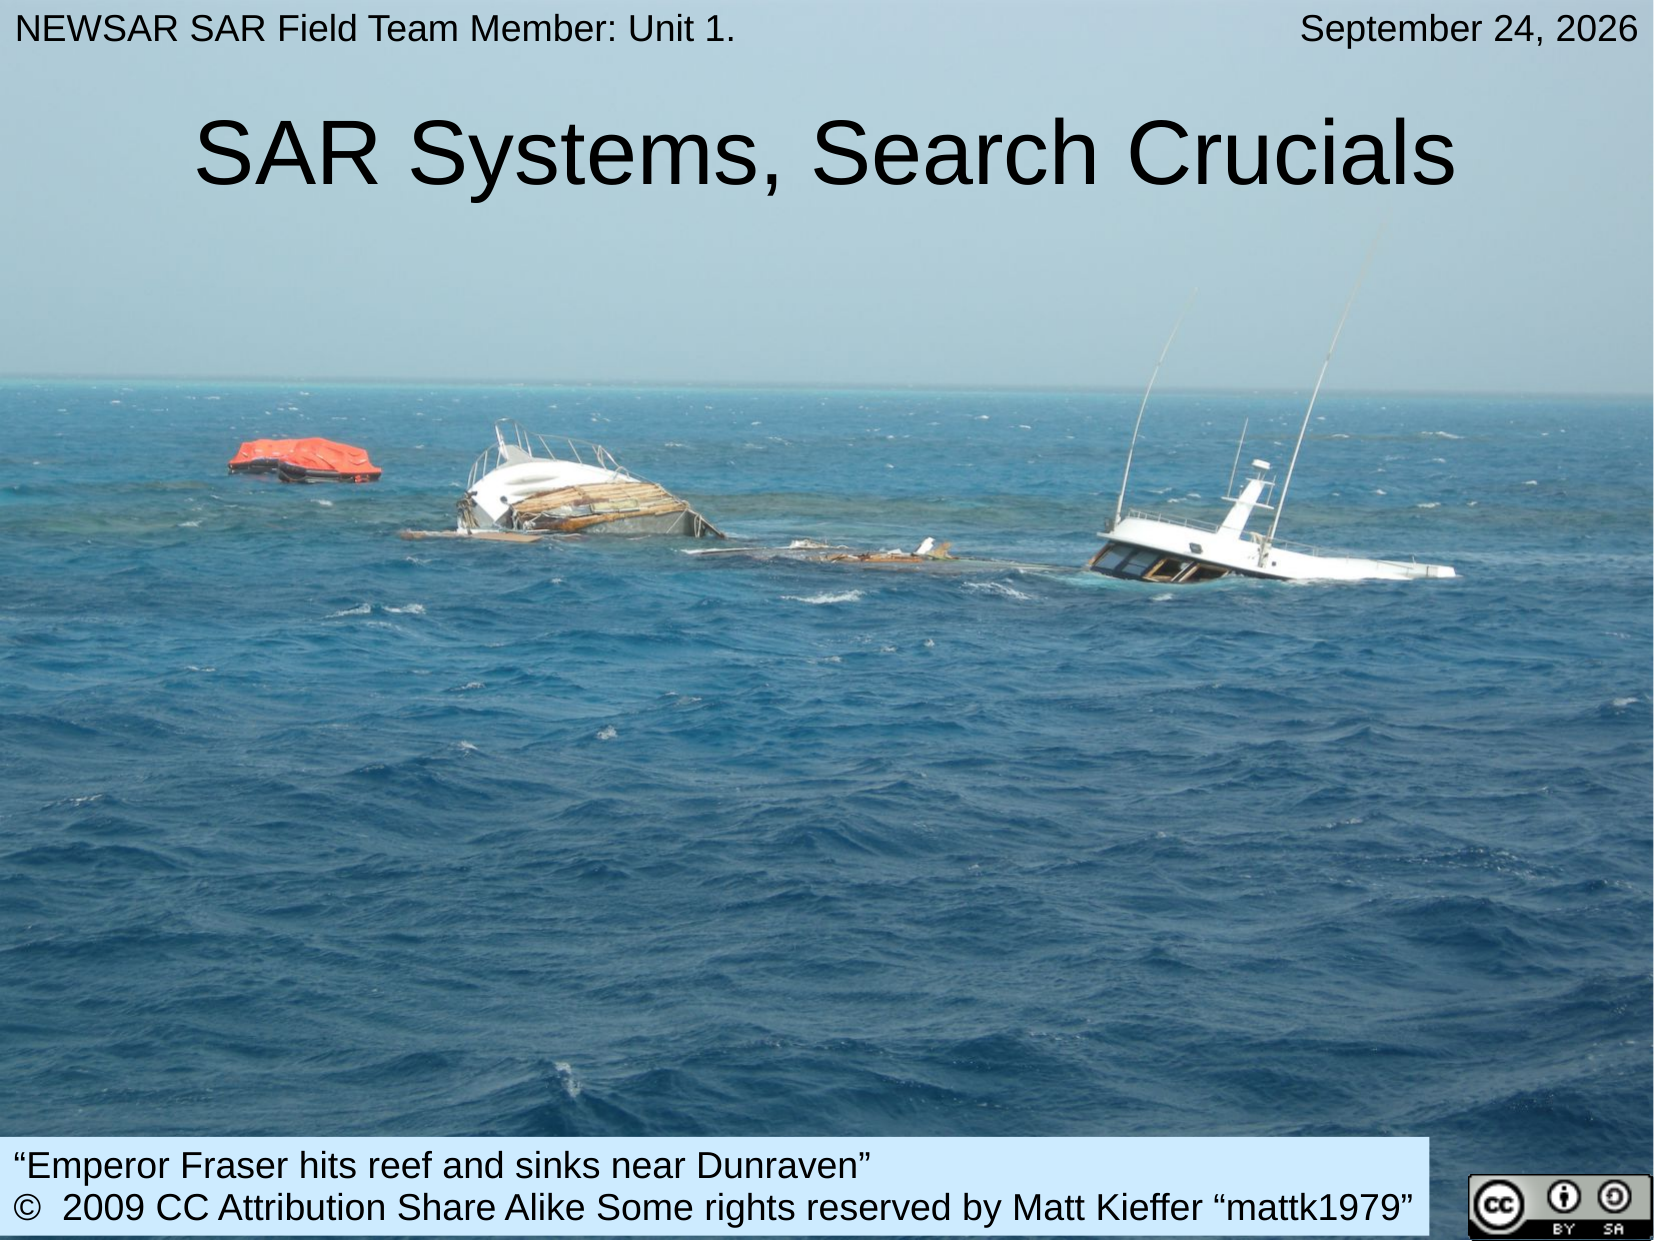

NEWSAR SAR Field Team Member: Unit 1.
# SAR Systems, Search Crucials
“Emperor Fraser hits reef and sinks near Dunraven”
© 2009 CC Attribution Share Alike Some rights reserved by Matt Kieffer “mattk1979”